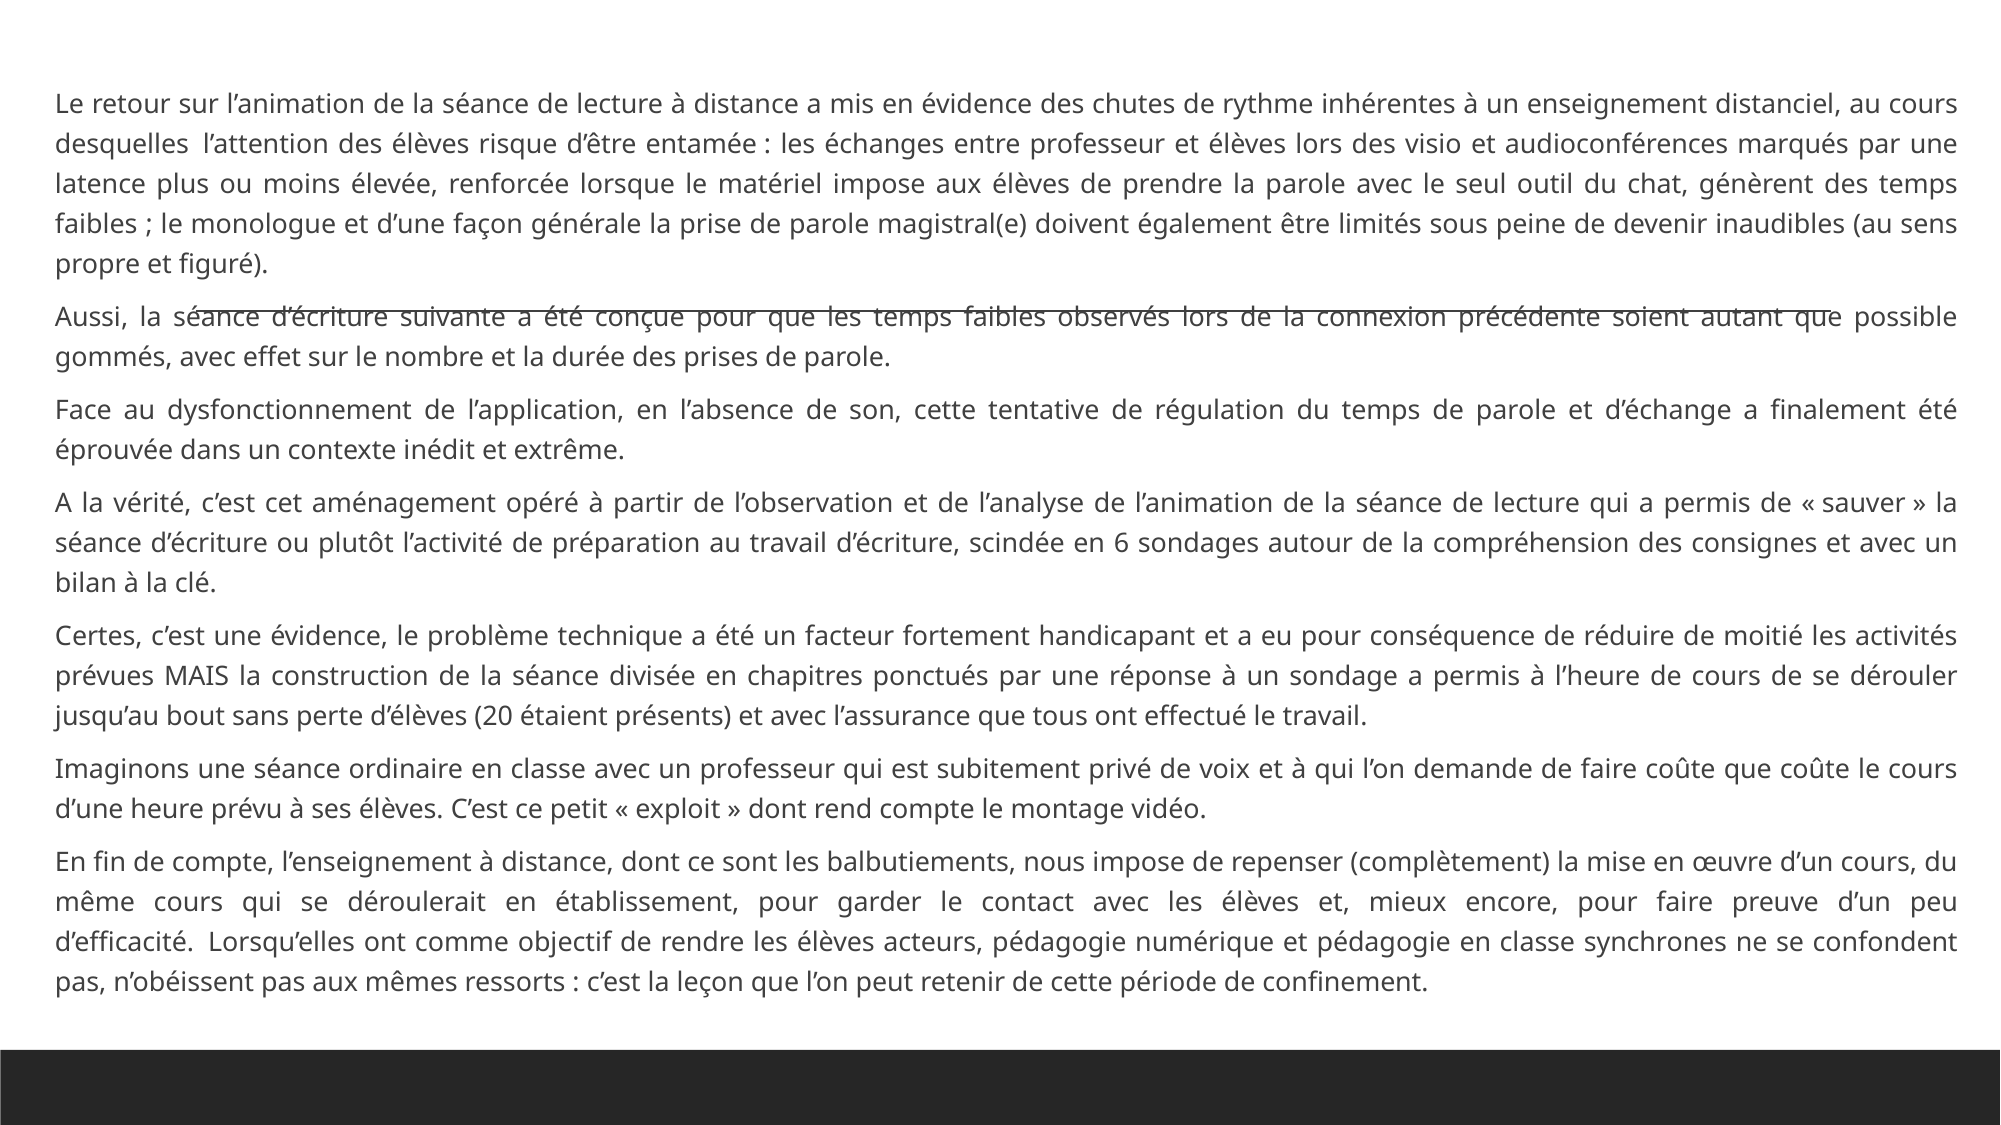

Le retour sur l’animation de la séance de lecture à distance a mis en évidence des chutes de rythme inhérentes à un enseignement distanciel, au cours desquelles  l’attention des élèves risque d’être entamée : les échanges entre professeur et élèves lors des visio et audioconférences marqués par une latence plus ou moins élevée, renforcée lorsque le matériel impose aux élèves de prendre la parole avec le seul outil du chat, génèrent des temps faibles ; le monologue et d’une façon générale la prise de parole magistral(e) doivent également être limités sous peine de devenir inaudibles (au sens propre et figuré).
Aussi, la séance d’écriture suivante a été conçue pour que les temps faibles observés lors de la connexion précédente soient autant que possible gommés, avec effet sur le nombre et la durée des prises de parole.
Face au dysfonctionnement de l’application, en l’absence de son, cette tentative de régulation du temps de parole et d’échange a finalement été éprouvée dans un contexte inédit et extrême.
A la vérité, c’est cet aménagement opéré à partir de l’observation et de l’analyse de l’animation de la séance de lecture qui a permis de « sauver » la séance d’écriture ou plutôt l’activité de préparation au travail d’écriture, scindée en 6 sondages autour de la compréhension des consignes et avec un bilan à la clé.
Certes, c’est une évidence, le problème technique a été un facteur fortement handicapant et a eu pour conséquence de réduire de moitié les activités prévues MAIS la construction de la séance divisée en chapitres ponctués par une réponse à un sondage a permis à l’heure de cours de se dérouler jusqu’au bout sans perte d’élèves (20 étaient présents) et avec l’assurance que tous ont effectué le travail.
Imaginons une séance ordinaire en classe avec un professeur qui est subitement privé de voix et à qui l’on demande de faire coûte que coûte le cours d’une heure prévu à ses élèves. C’est ce petit « exploit » dont rend compte le montage vidéo.
En fin de compte, l’enseignement à distance, dont ce sont les balbutiements, nous impose de repenser (complètement) la mise en œuvre d’un cours, du même cours qui se déroulerait en établissement, pour garder le contact avec les élèves et, mieux encore, pour faire preuve d’un peu d’efficacité.  Lorsqu’elles ont comme objectif de rendre les élèves acteurs, pédagogie numérique et pédagogie en classe synchrones ne se confondent pas, n’obéissent pas aux mêmes ressorts : c’est la leçon que l’on peut retenir de cette période de confinement.